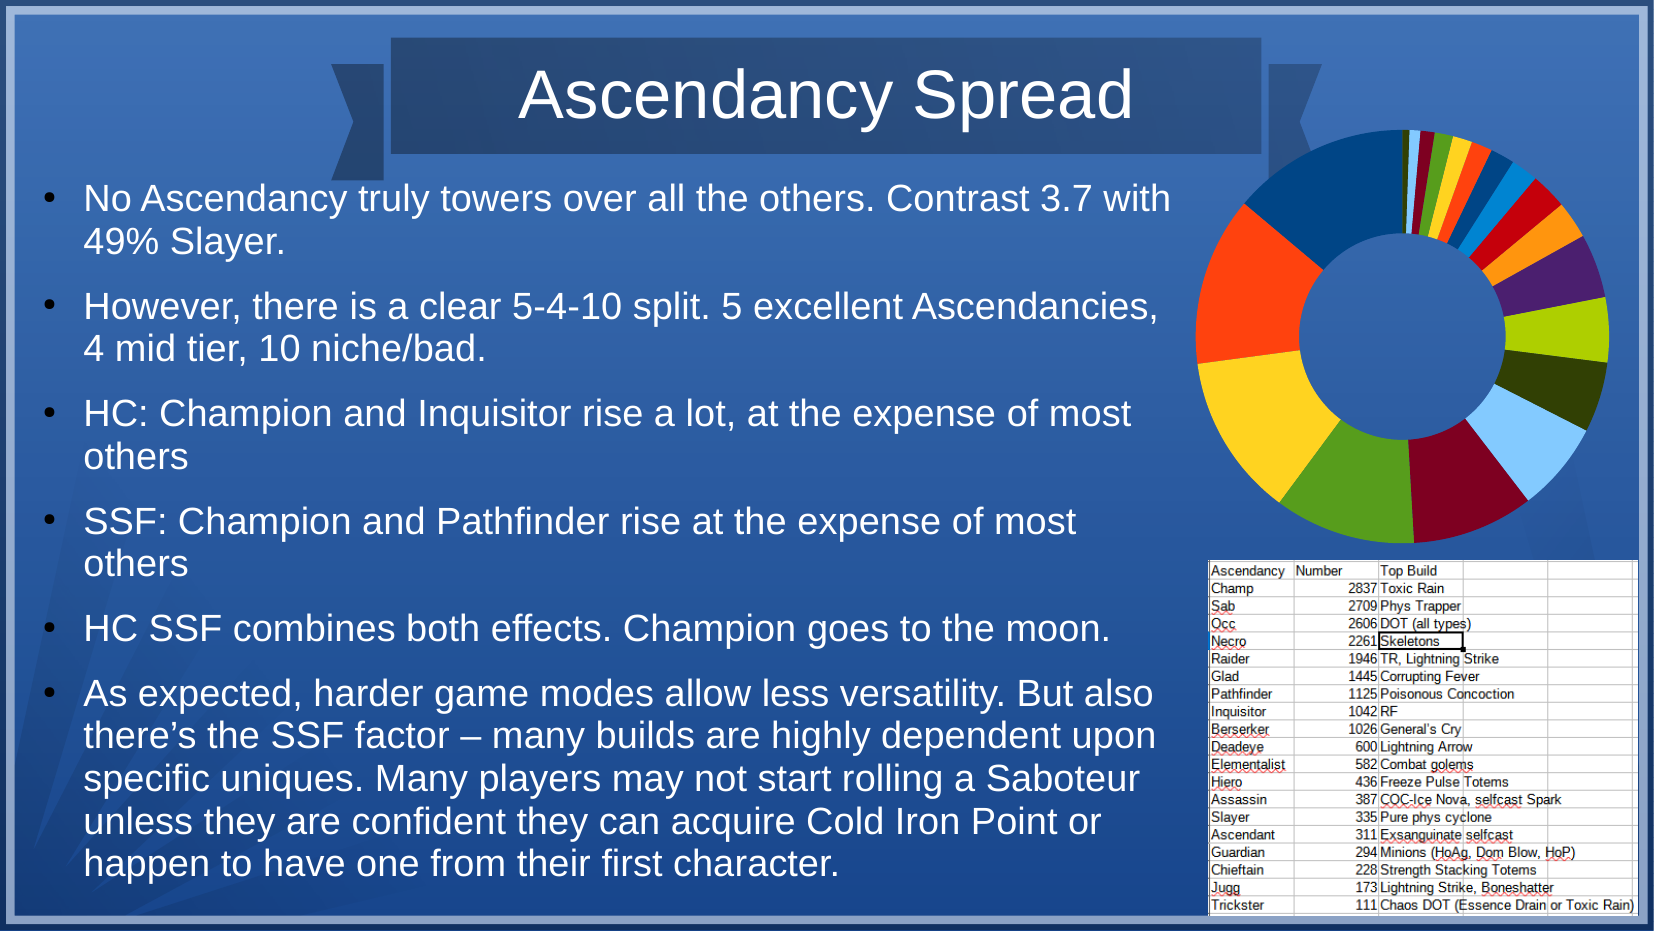

# Ascendancy Spread
No Ascendancy truly towers over all the others. Contrast 3.7 with 49% Slayer.
However, there is a clear 5-4-10 split. 5 excellent Ascendancies, 4 mid tier, 10 niche/bad.
HC: Champion and Inquisitor rise a lot, at the expense of most others
SSF: Champion and Pathfinder rise at the expense of most others
HC SSF combines both effects. Champion goes to the moon.
As expected, harder game modes allow less versatility. But also there’s the SSF factor – many builds are highly dependent upon specific uniques. Many players may not start rolling a Saboteur unless they are confident they can acquire Cold Iron Point or happen to have one from their first character.